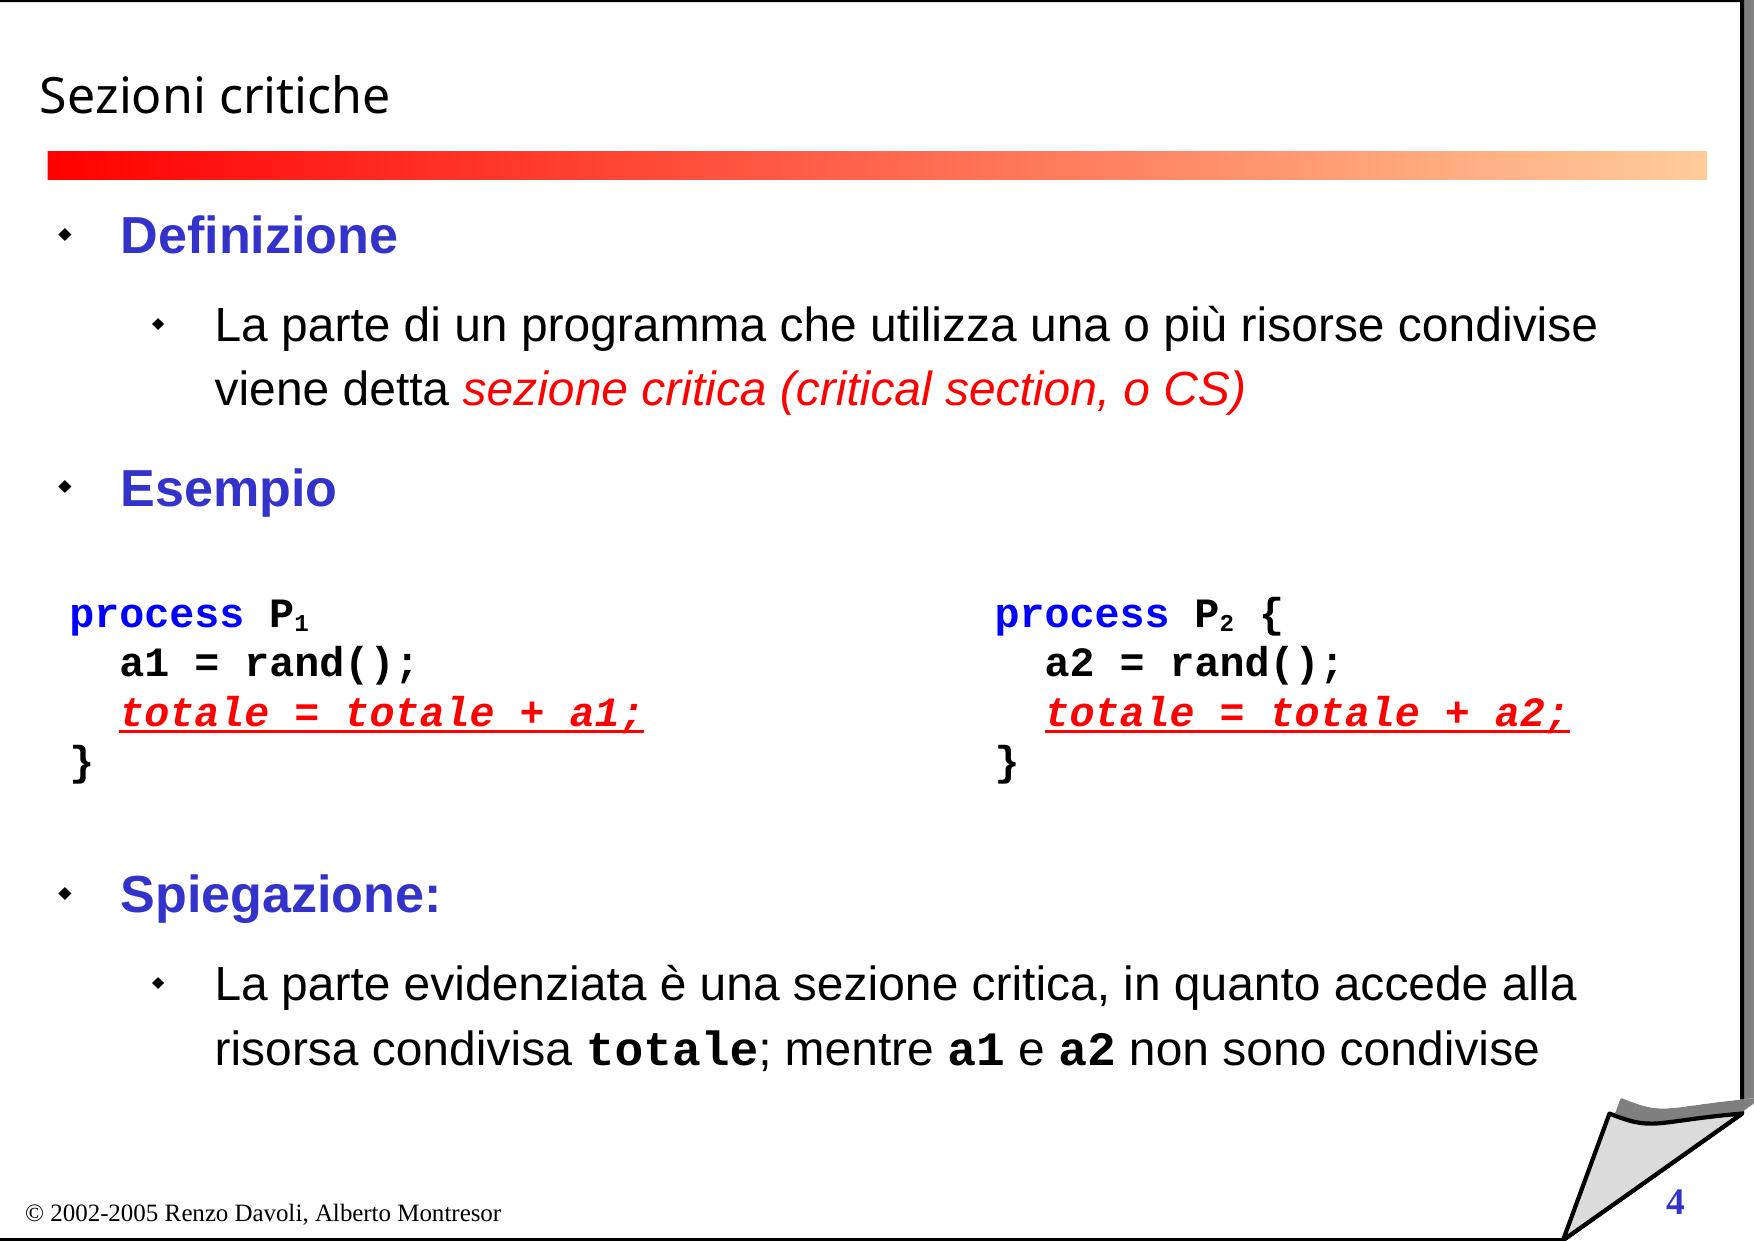

# Sezioni critiche
Definizione
La parte di un programma che utilizza una o più risorse condivise viene detta sezione critica (critical section, o CS)
Esempio
Spiegazione:
La parte evidenziata è una sezione critica, in quanto accede alla risorsa condivisa totale; mentre a1 e a2 non sono condivise
process P1
 a1 = rand();
 totale = totale + a1;
}
process P2 {
 a2 = rand();
 totale = totale + a2;
}